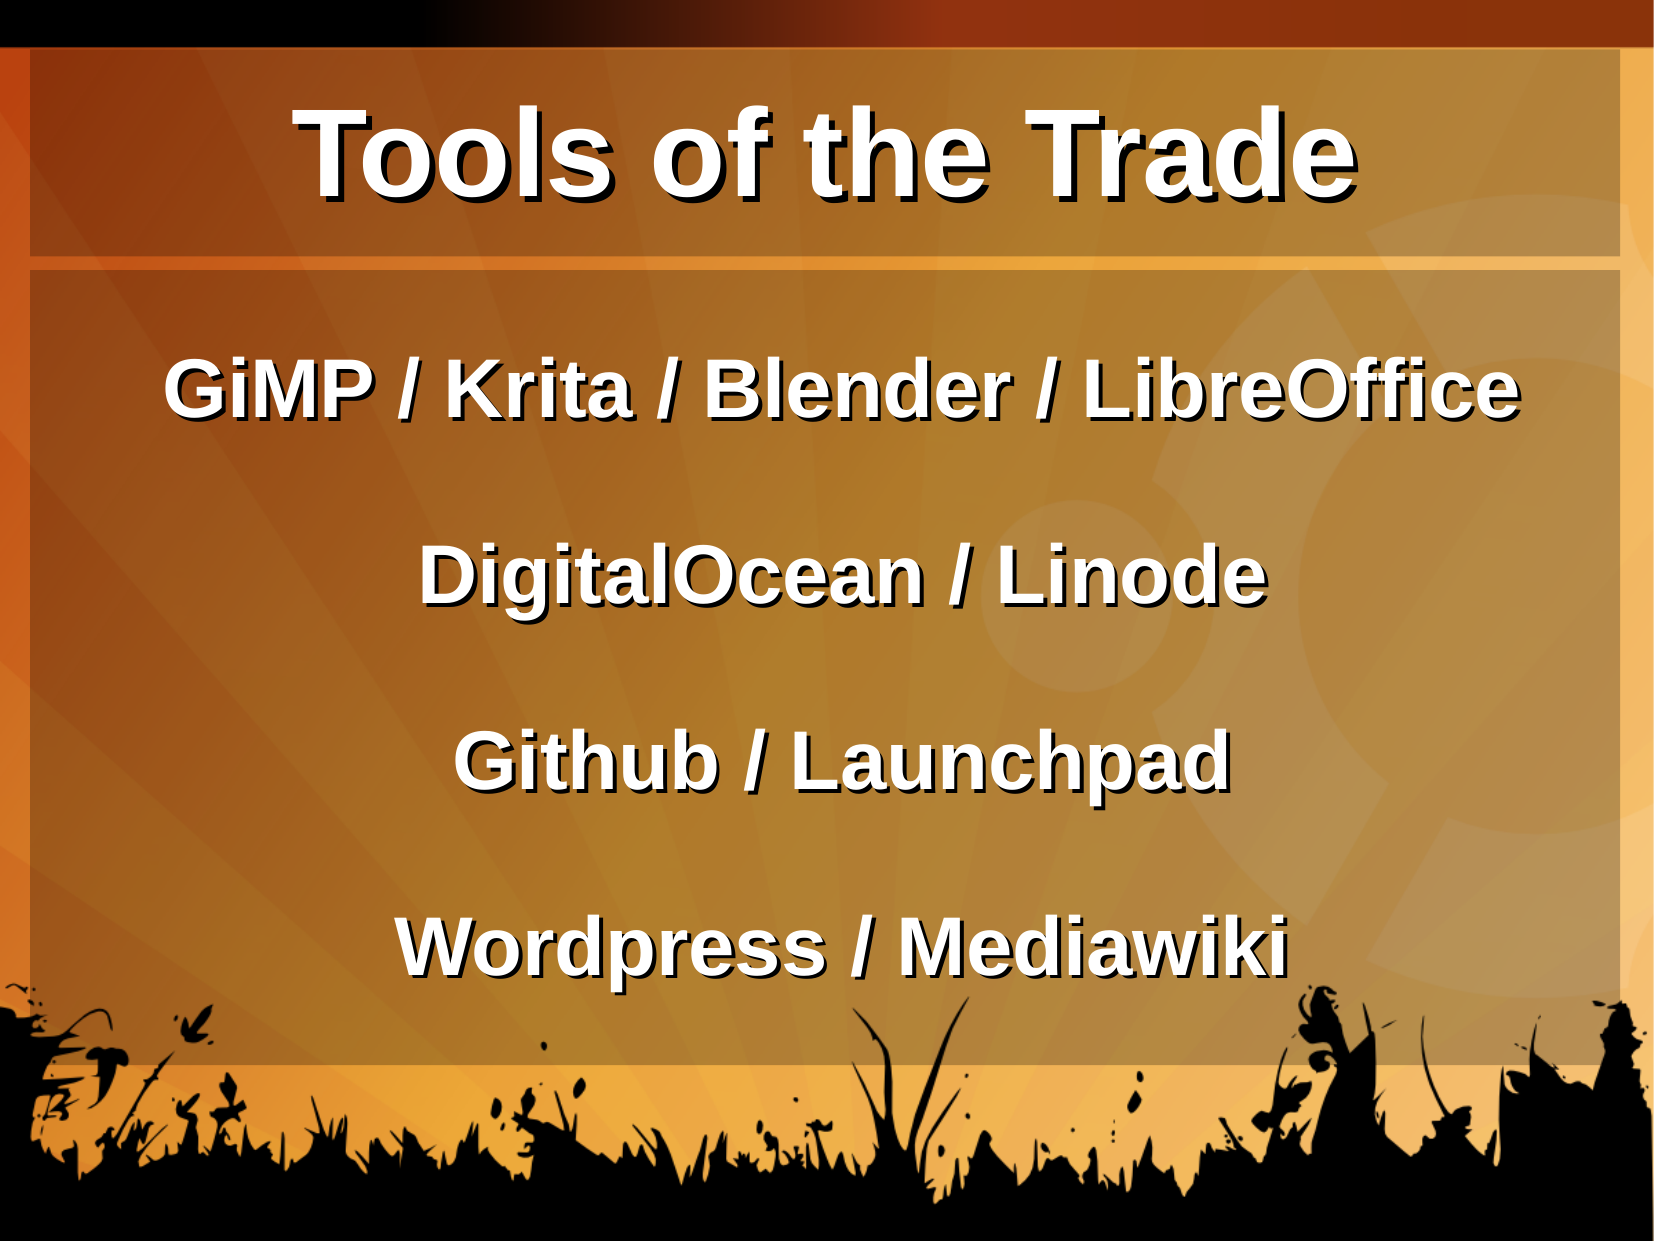

# Tools of the Trade
GiMP / Krita / Blender / LibreOffice
DigitalOcean / Linode
Github / Launchpad
Wordpress / Mediawiki